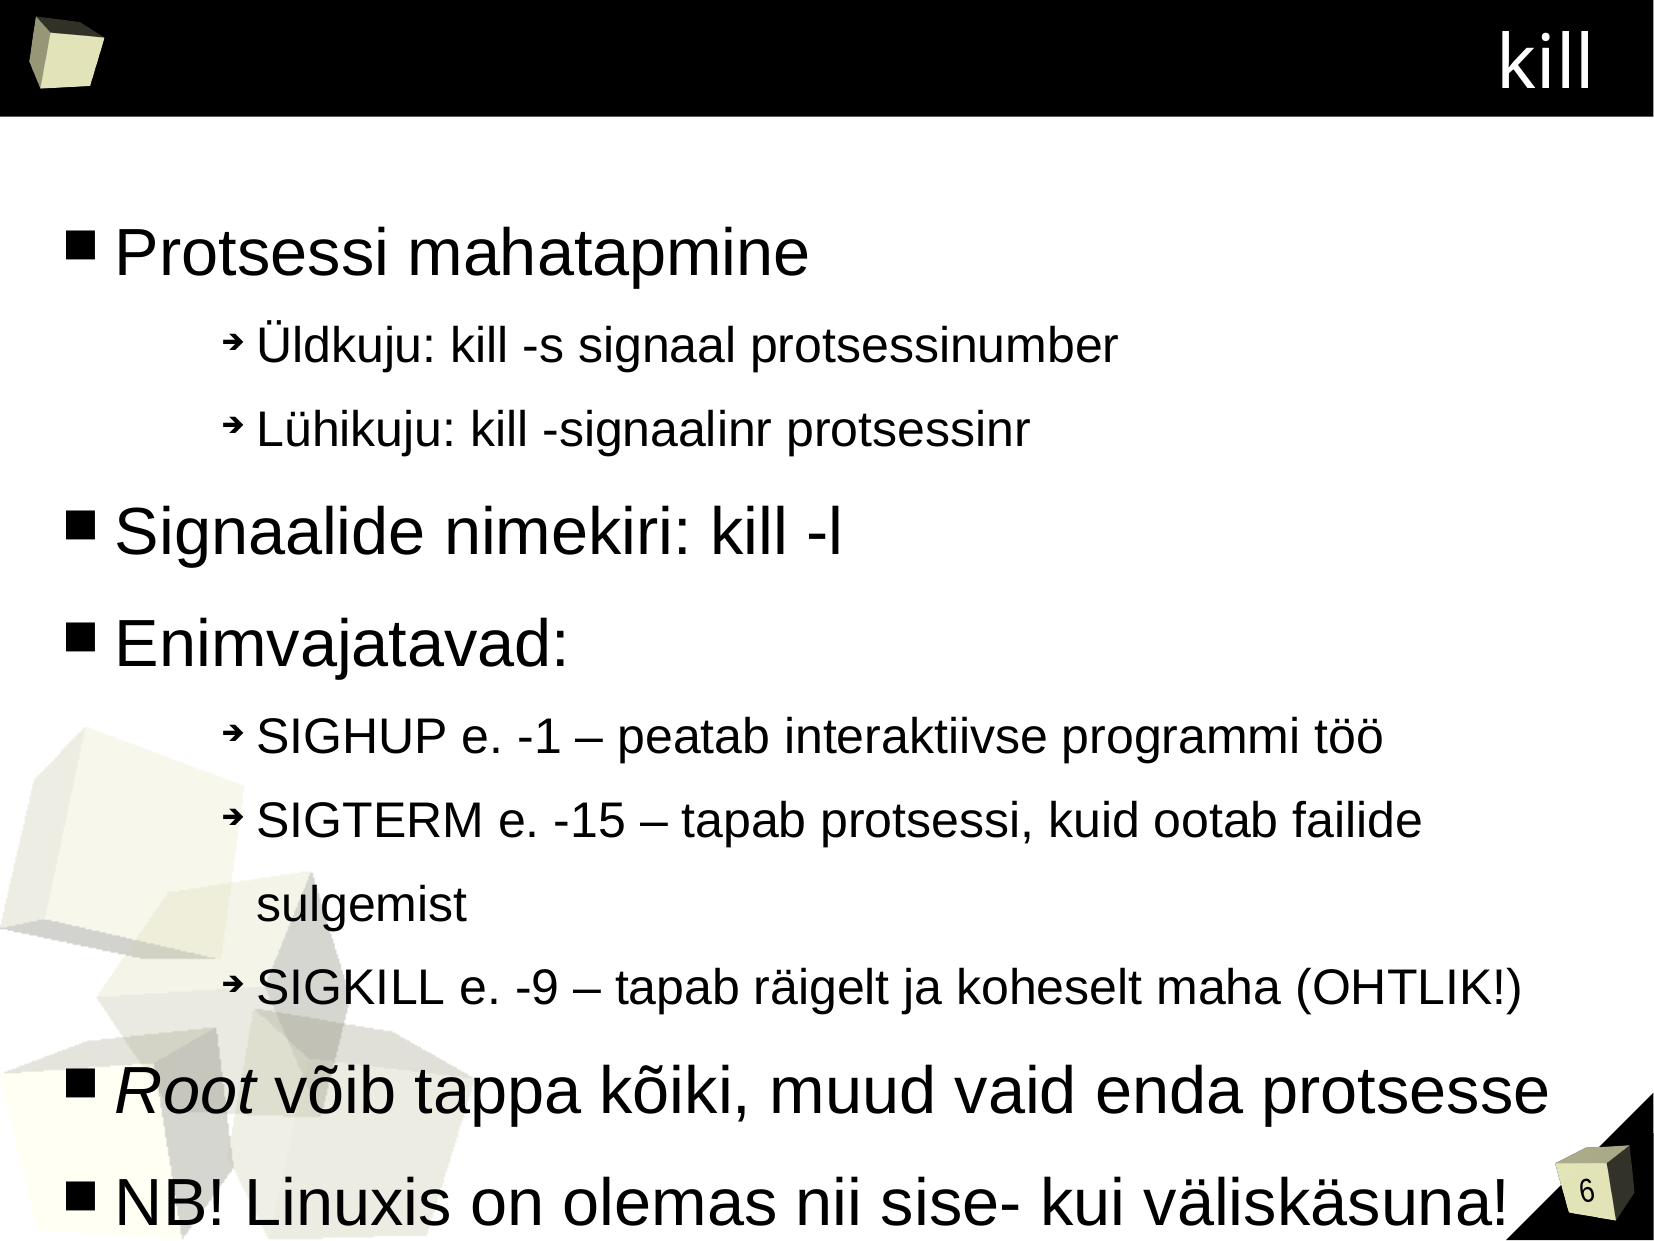

# kill
Protsessi mahatapmine
Üldkuju: kill -s signaal protsessinumber
Lühikuju: kill -signaalinr protsessinr
Signaalide nimekiri: kill -l
Enimvajatavad:
SIGHUP e. -1 – peatab interaktiivse programmi töö
SIGTERM e. -15 – tapab protsessi, kuid ootab failide sulgemist
SIGKILL e. -9 – tapab räigelt ja koheselt maha (OHTLIK!)
Root võib tappa kõiki, muud vaid enda protsesse
NB! Linuxis on olemas nii sise- kui väliskäsuna!